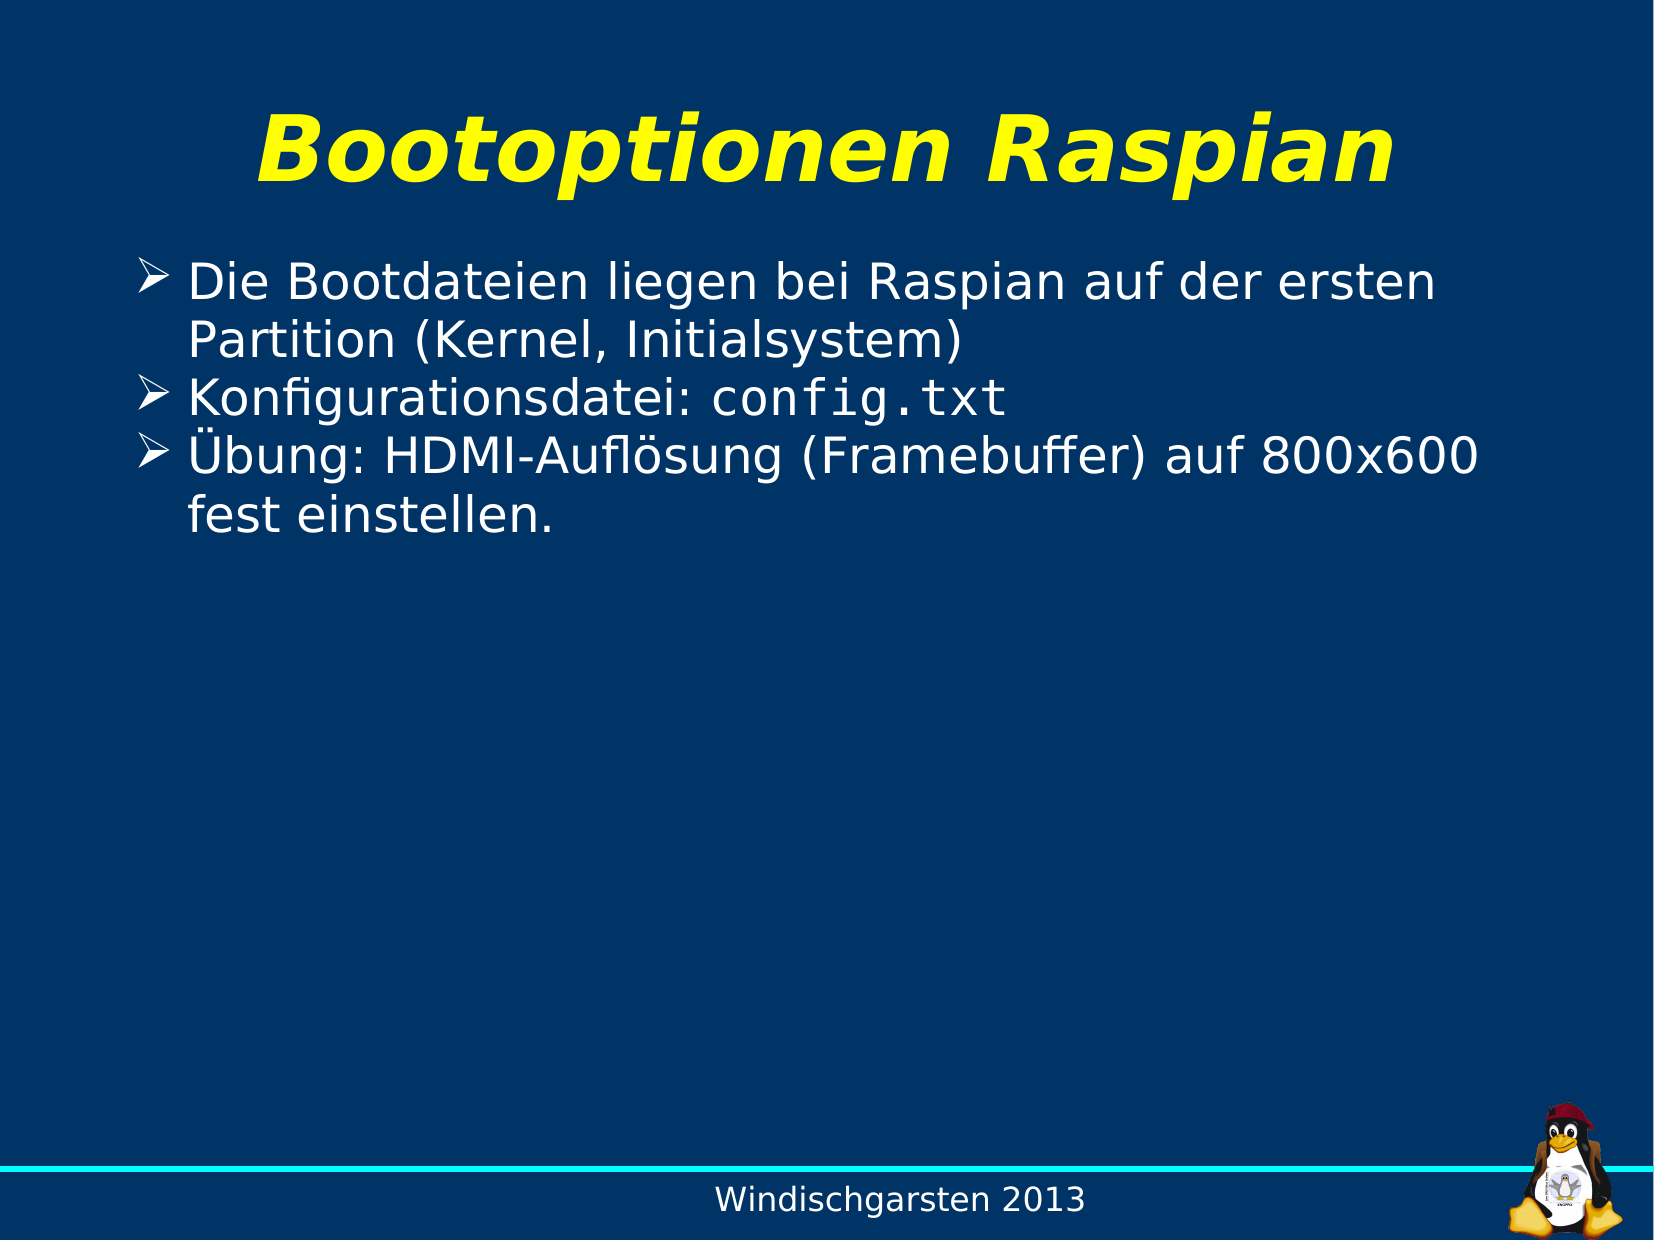

# Bootoptionen Raspian
Die Bootdateien liegen bei Raspian auf der ersten Partition (Kernel, Initialsystem)
Konfigurationsdatei: config.txt
Übung: HDMI-Auflösung (Framebuffer) auf 800x600 fest einstellen.